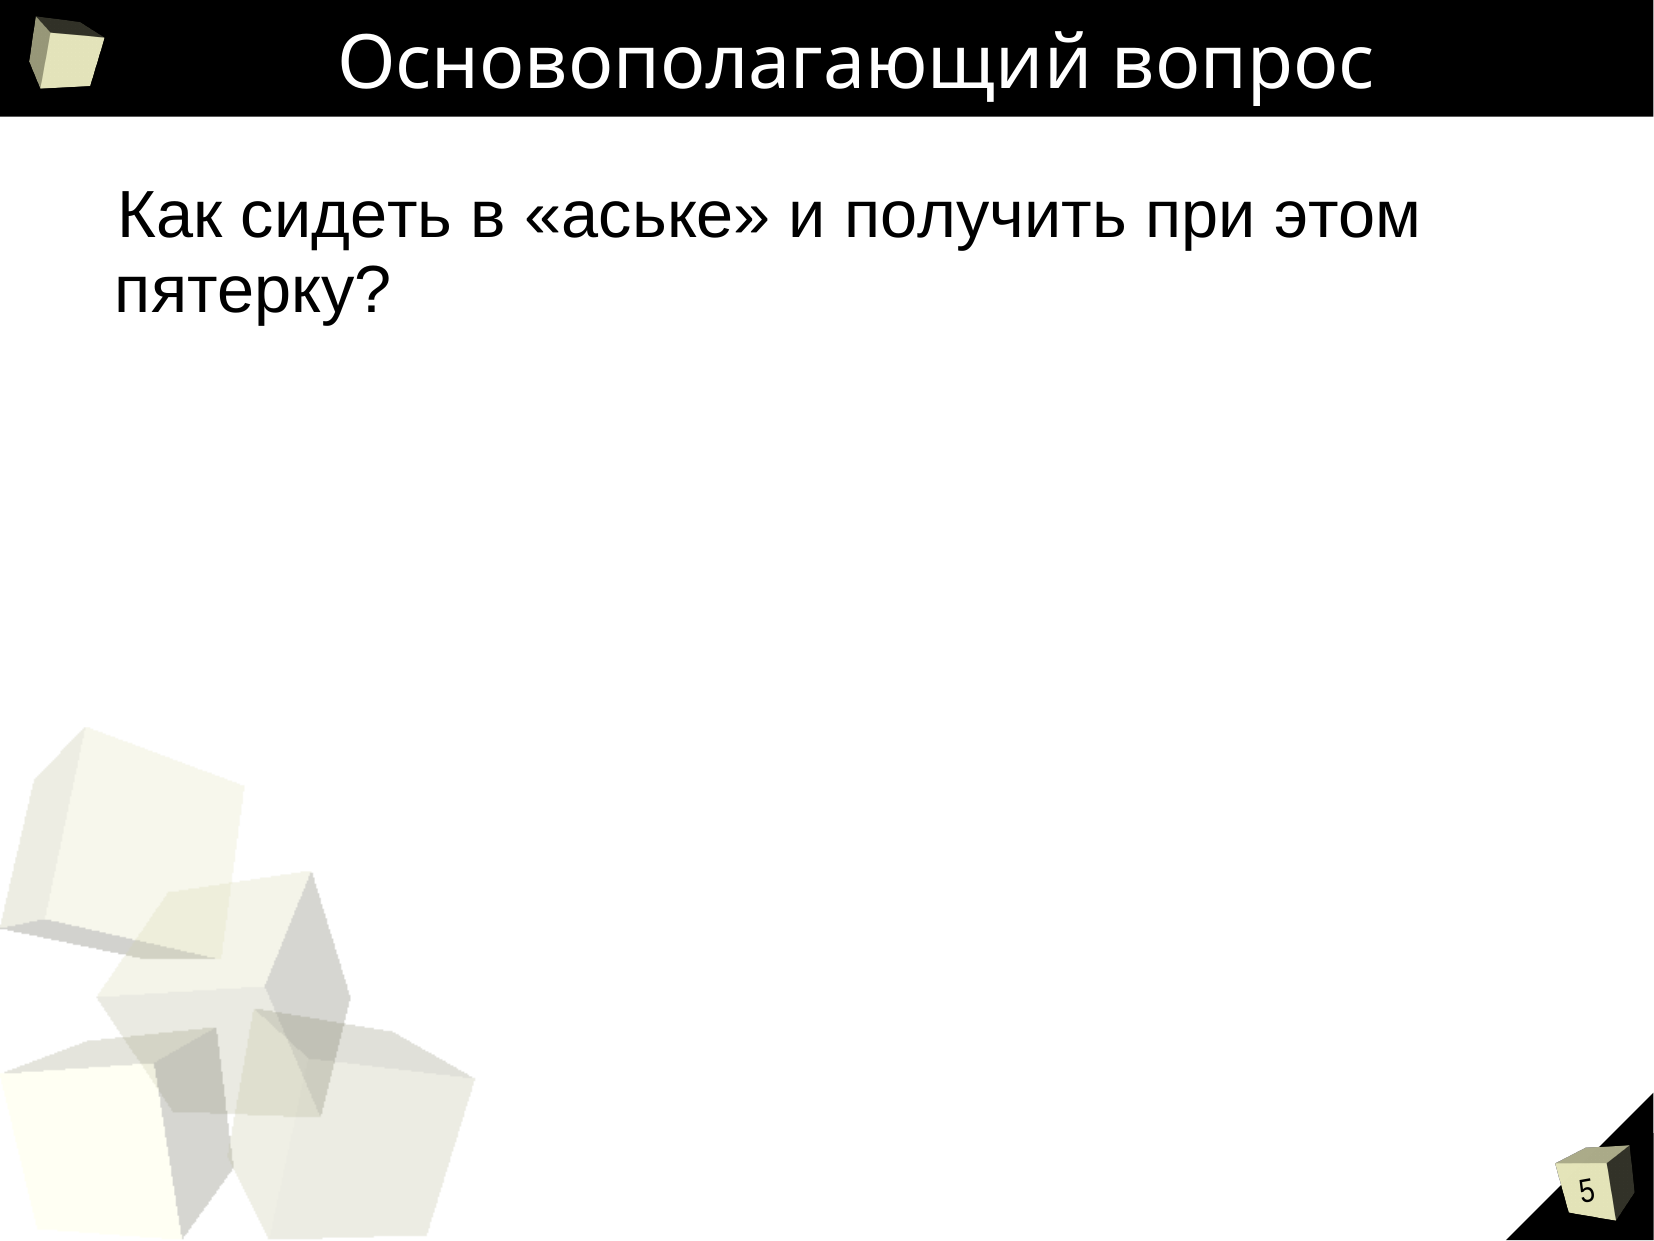

# Основополагающий вопрос
 Как сидеть в «аське» и получить при этом пятерку?